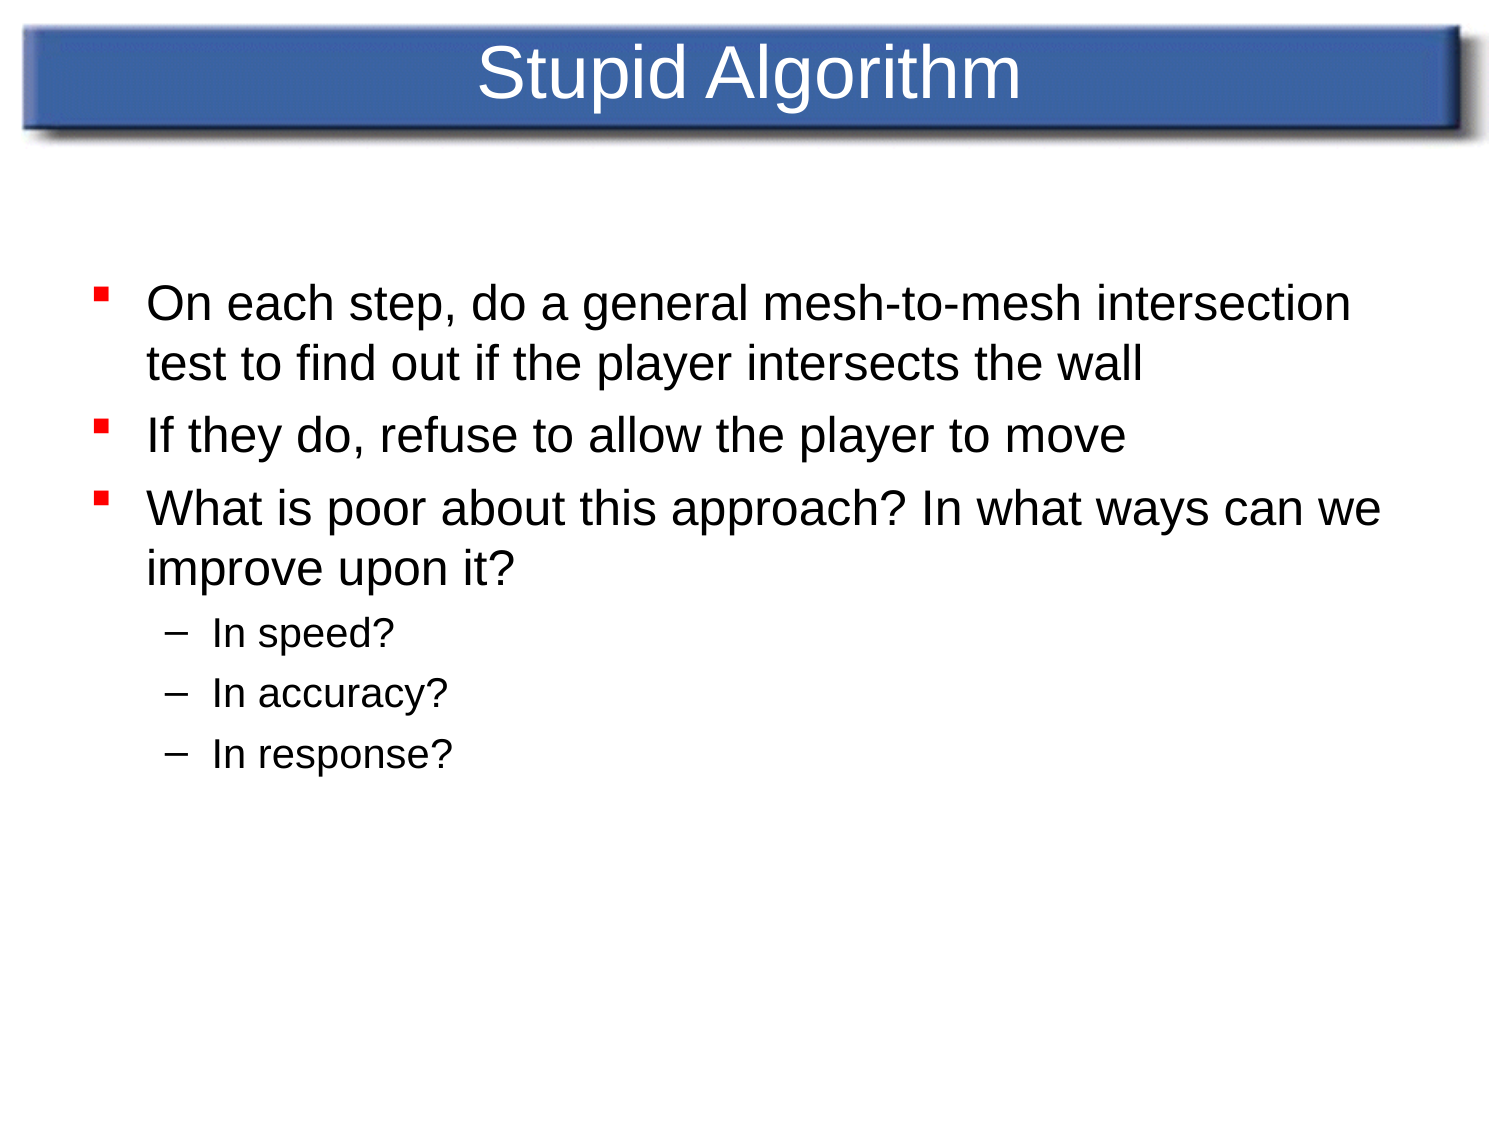

# Stupid Algorithm
On each step, do a general mesh-to-mesh intersection test to find out if the player intersects the wall
If they do, refuse to allow the player to move
What is poor about this approach? In what ways can we improve upon it?
In speed?
In accuracy?
In response?